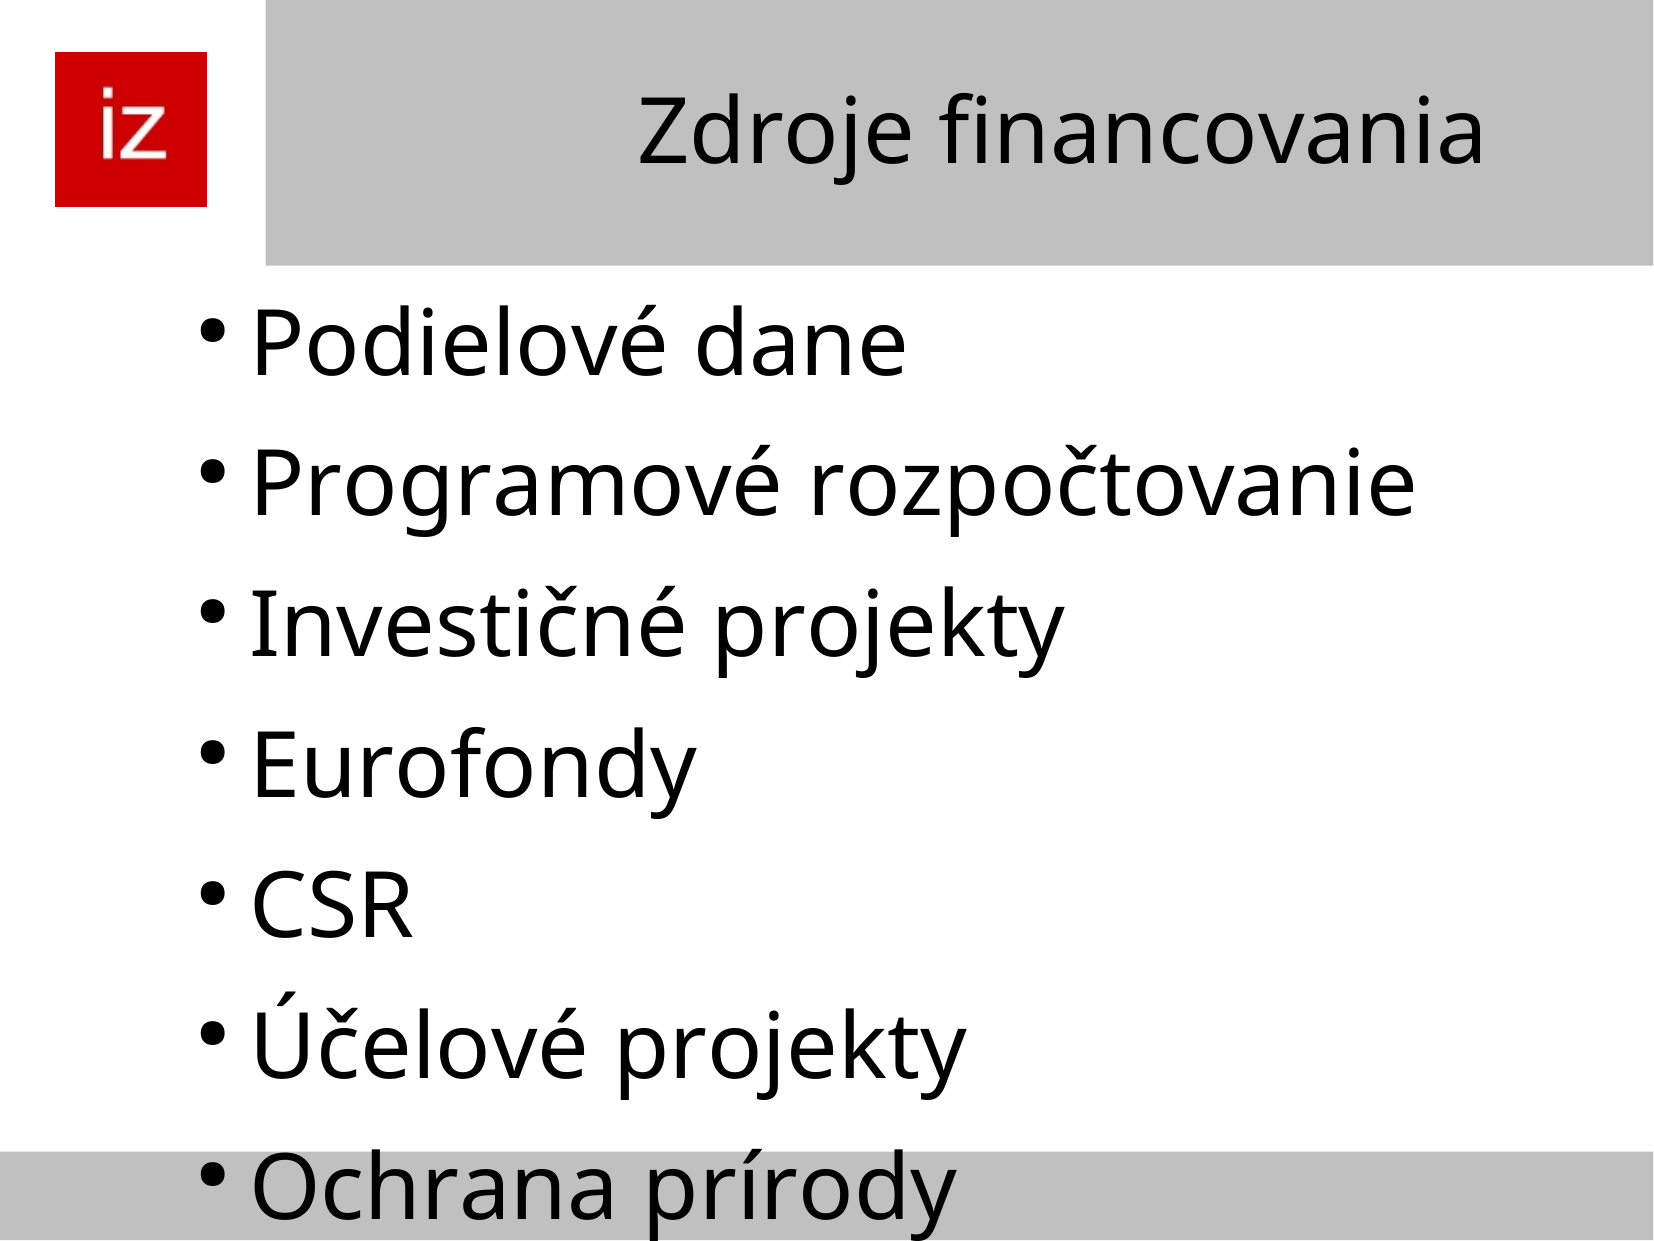

# Zdroje financovania
Podielové dane
Programové rozpočtovanie
Investičné projekty
Eurofondy
CSR
Účelové projekty
Ochrana prírody